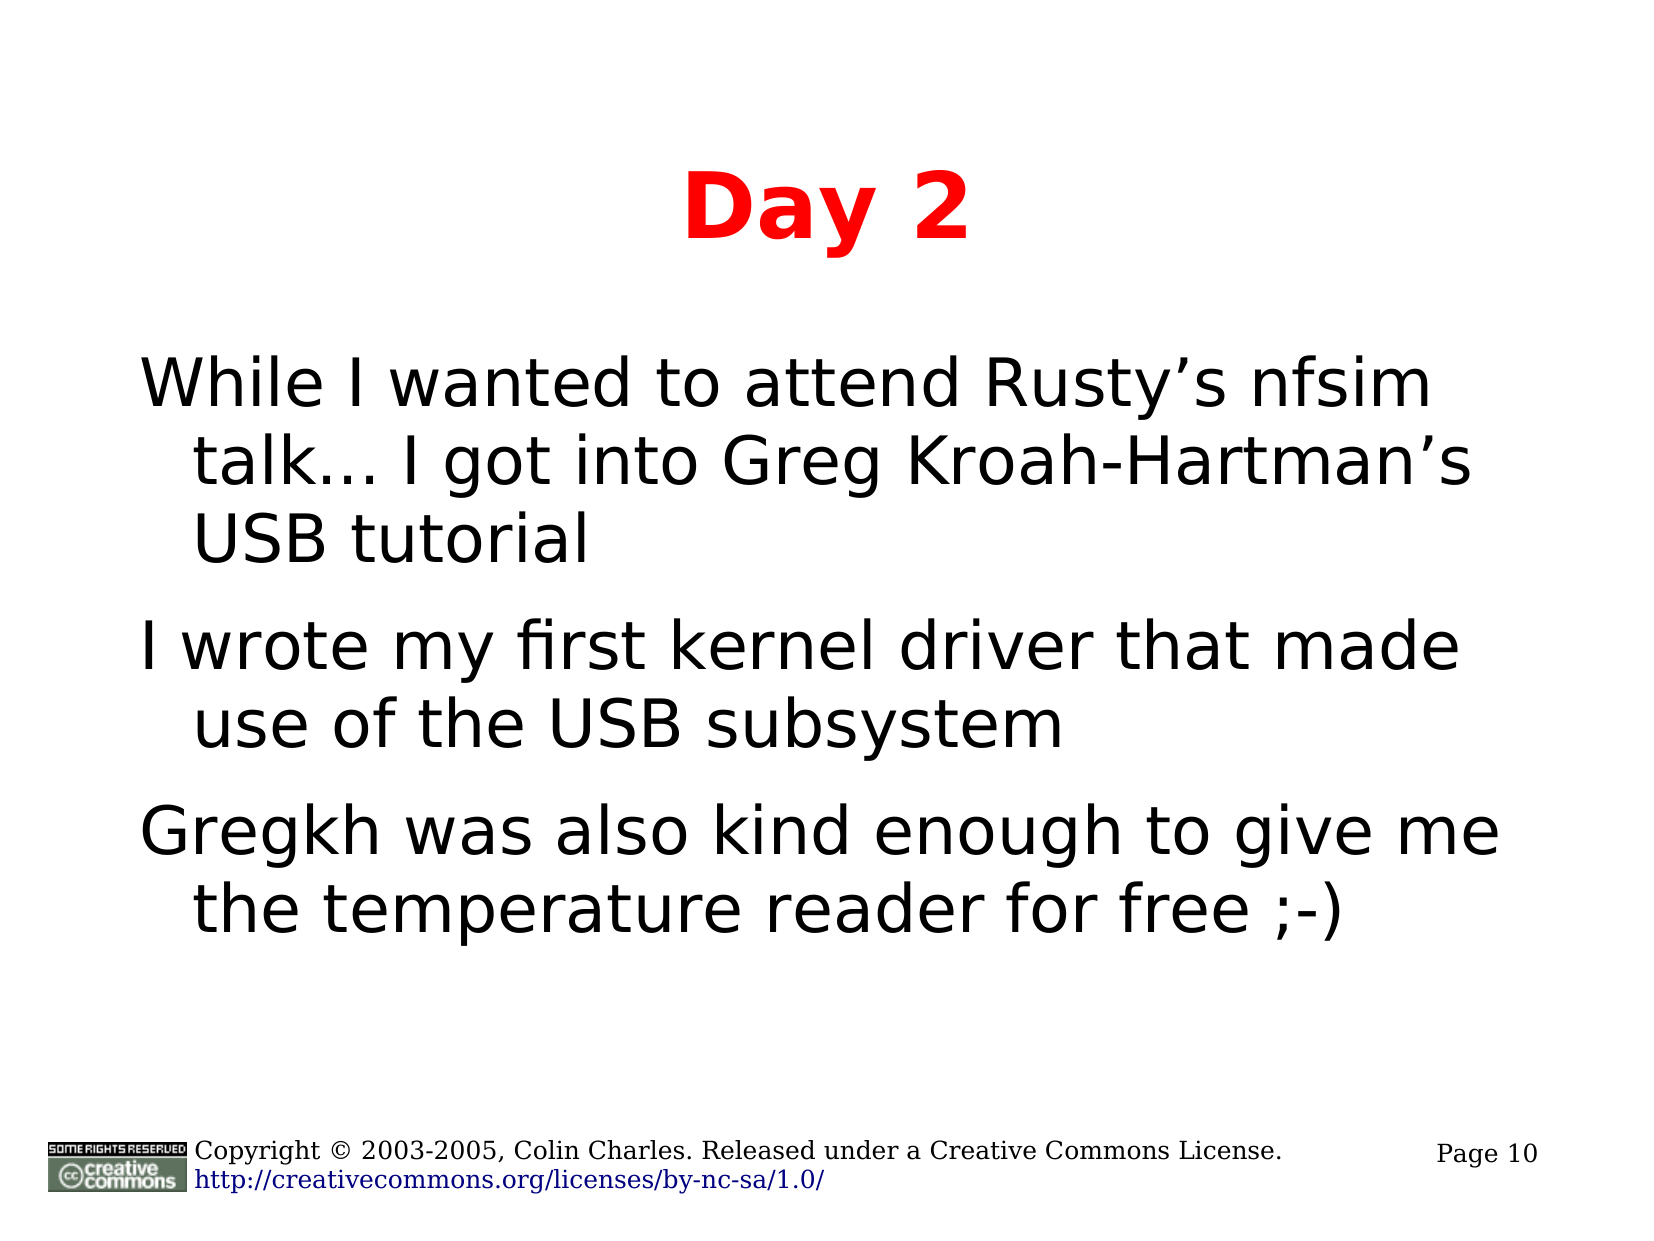

# Day 2
While I wanted to attend Rusty’s nfsim talk... I got into Greg Kroah-Hartman’s USB tutorial
I wrote my first kernel driver that made use of the USB subsystem
Gregkh was also kind enough to give me the temperature reader for free ;-)